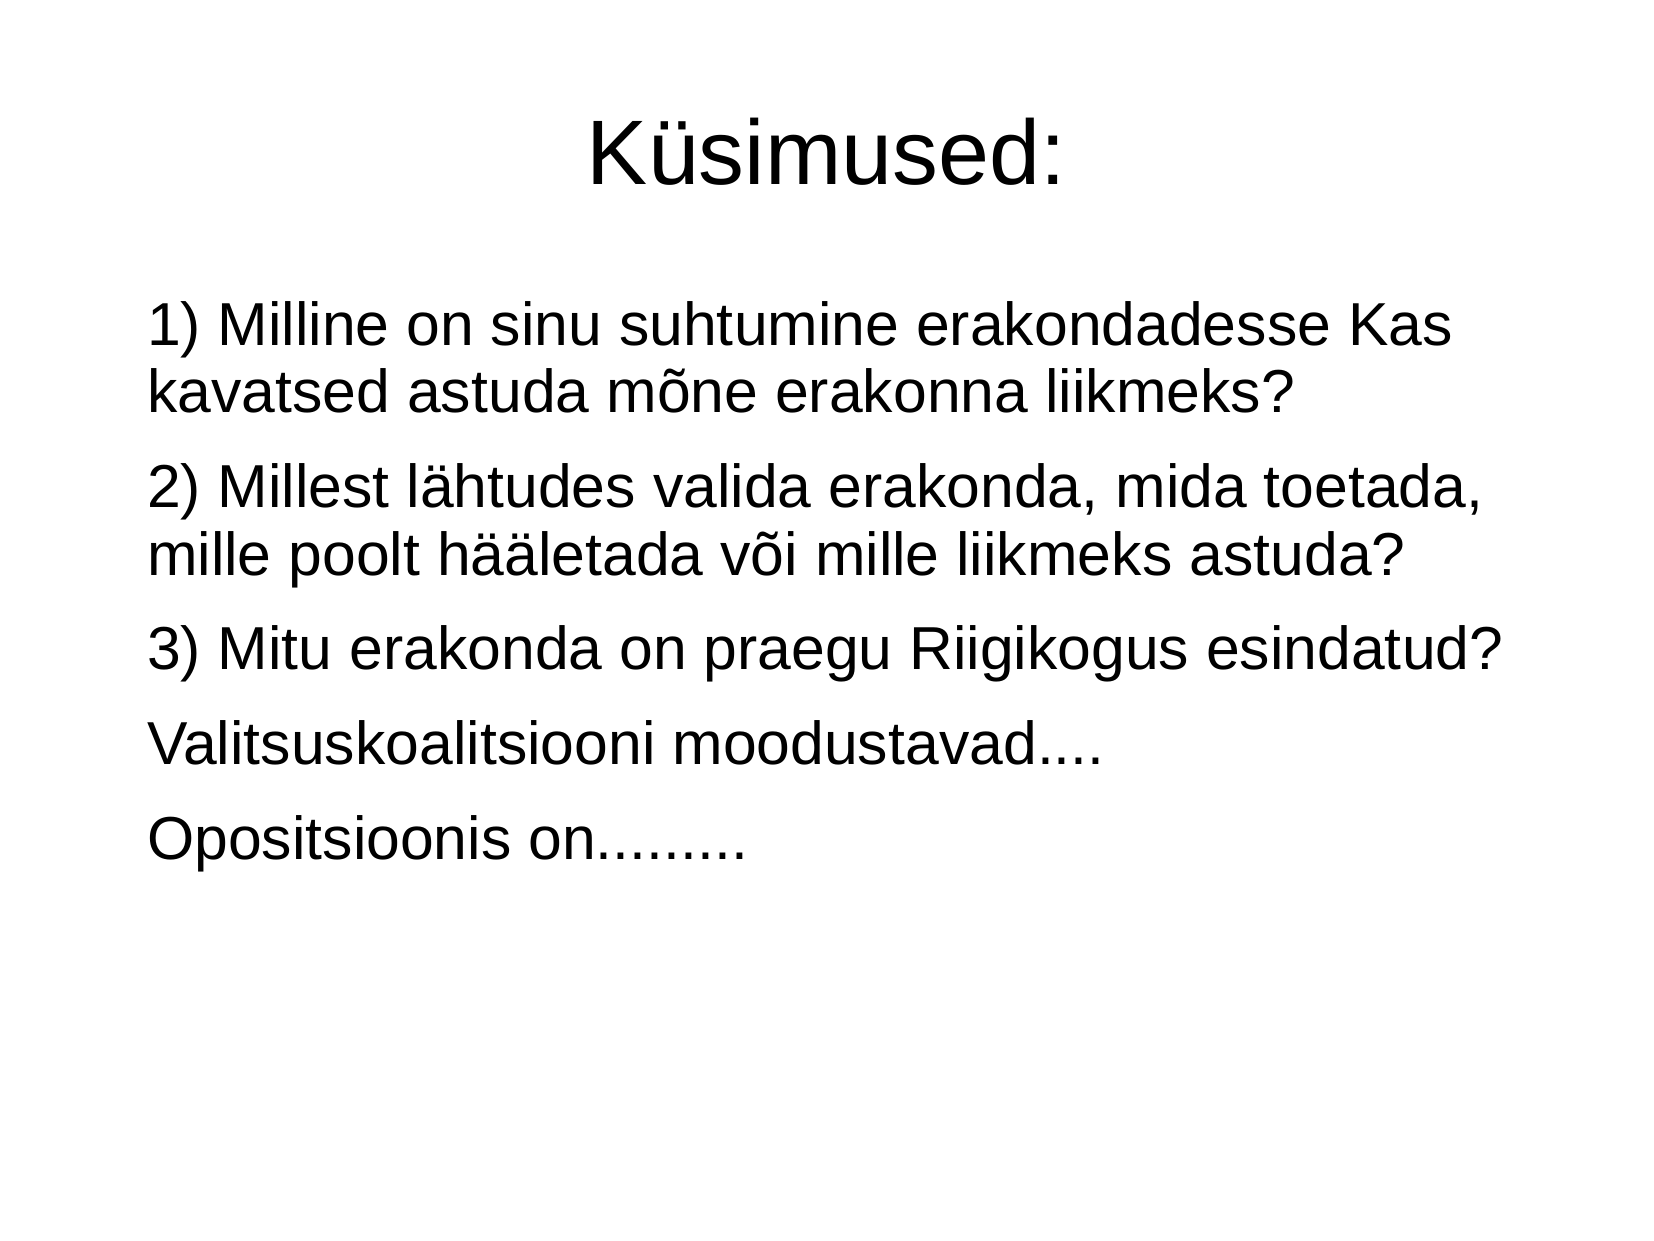

# Küsimused:
1) Milline on sinu suhtumine erakondadesse Kas kavatsed astuda mõne erakonna liikmeks?
2) Millest lähtudes valida erakonda, mida toetada, mille poolt hääletada või mille liikmeks astuda?
3) Mitu erakonda on praegu Riigikogus esindatud?
Valitsuskoalitsiooni moodustavad....
Opositsioonis on.........